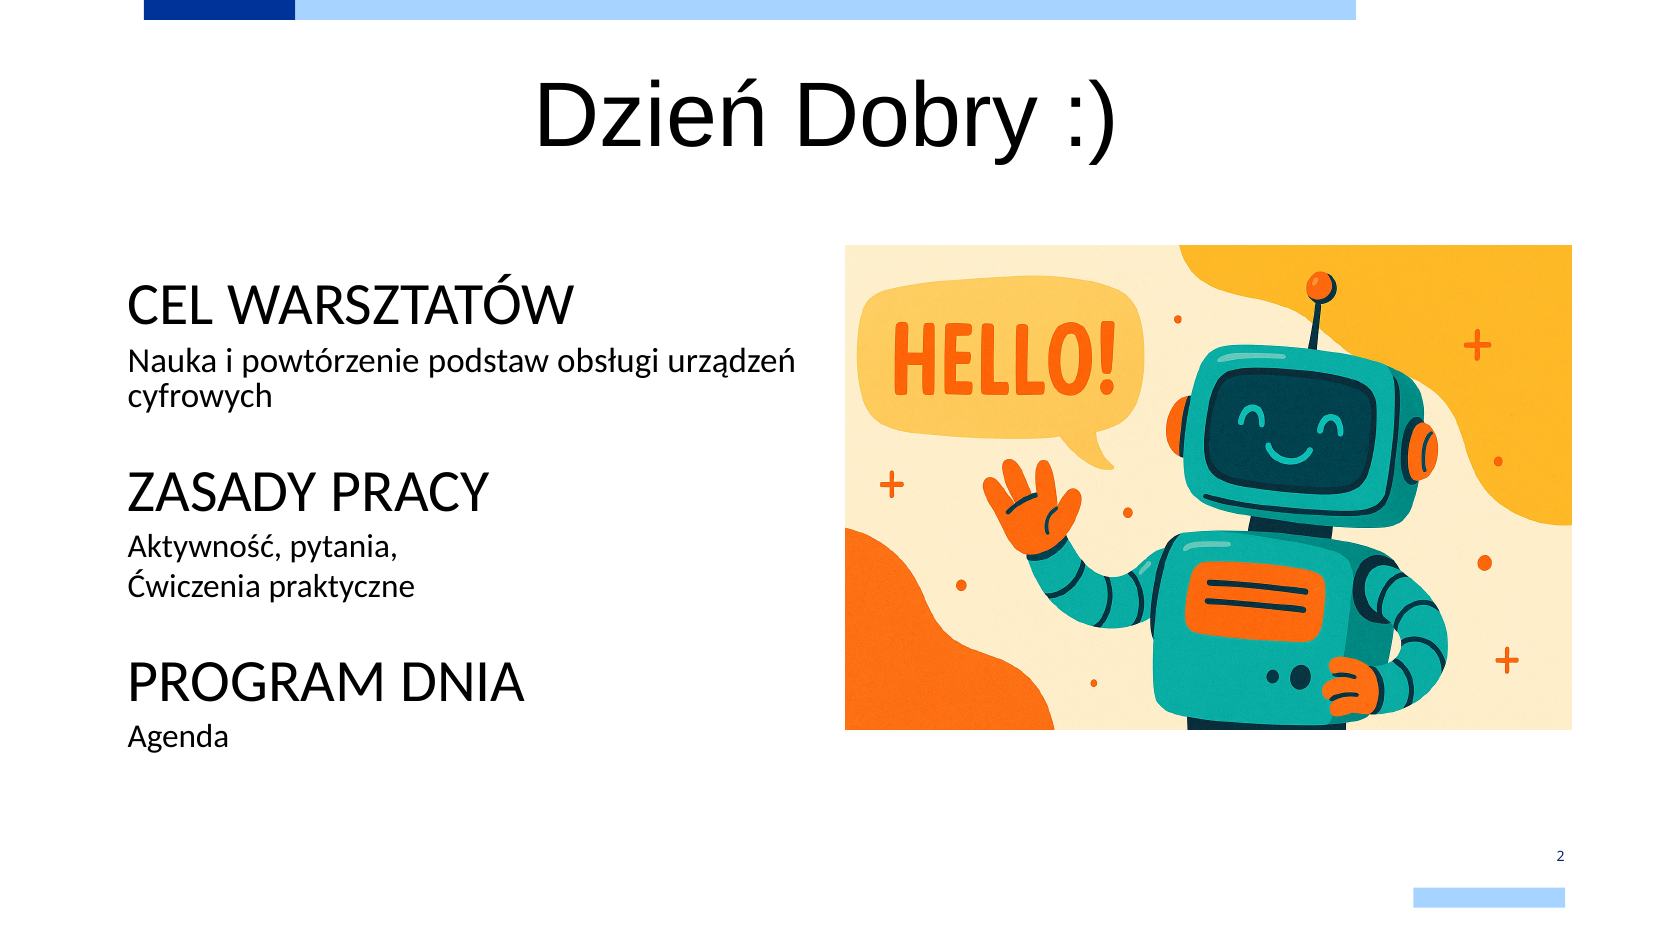

# Dzień Dobry :)
CEL WARSZTATÓW
Nauka i powtórzenie podstaw obsługi urządzeń cyfrowych
ZASADY PRACY
Aktywność, pytania,
Ćwiczenia praktyczne
PROGRAM DNIA
Agenda